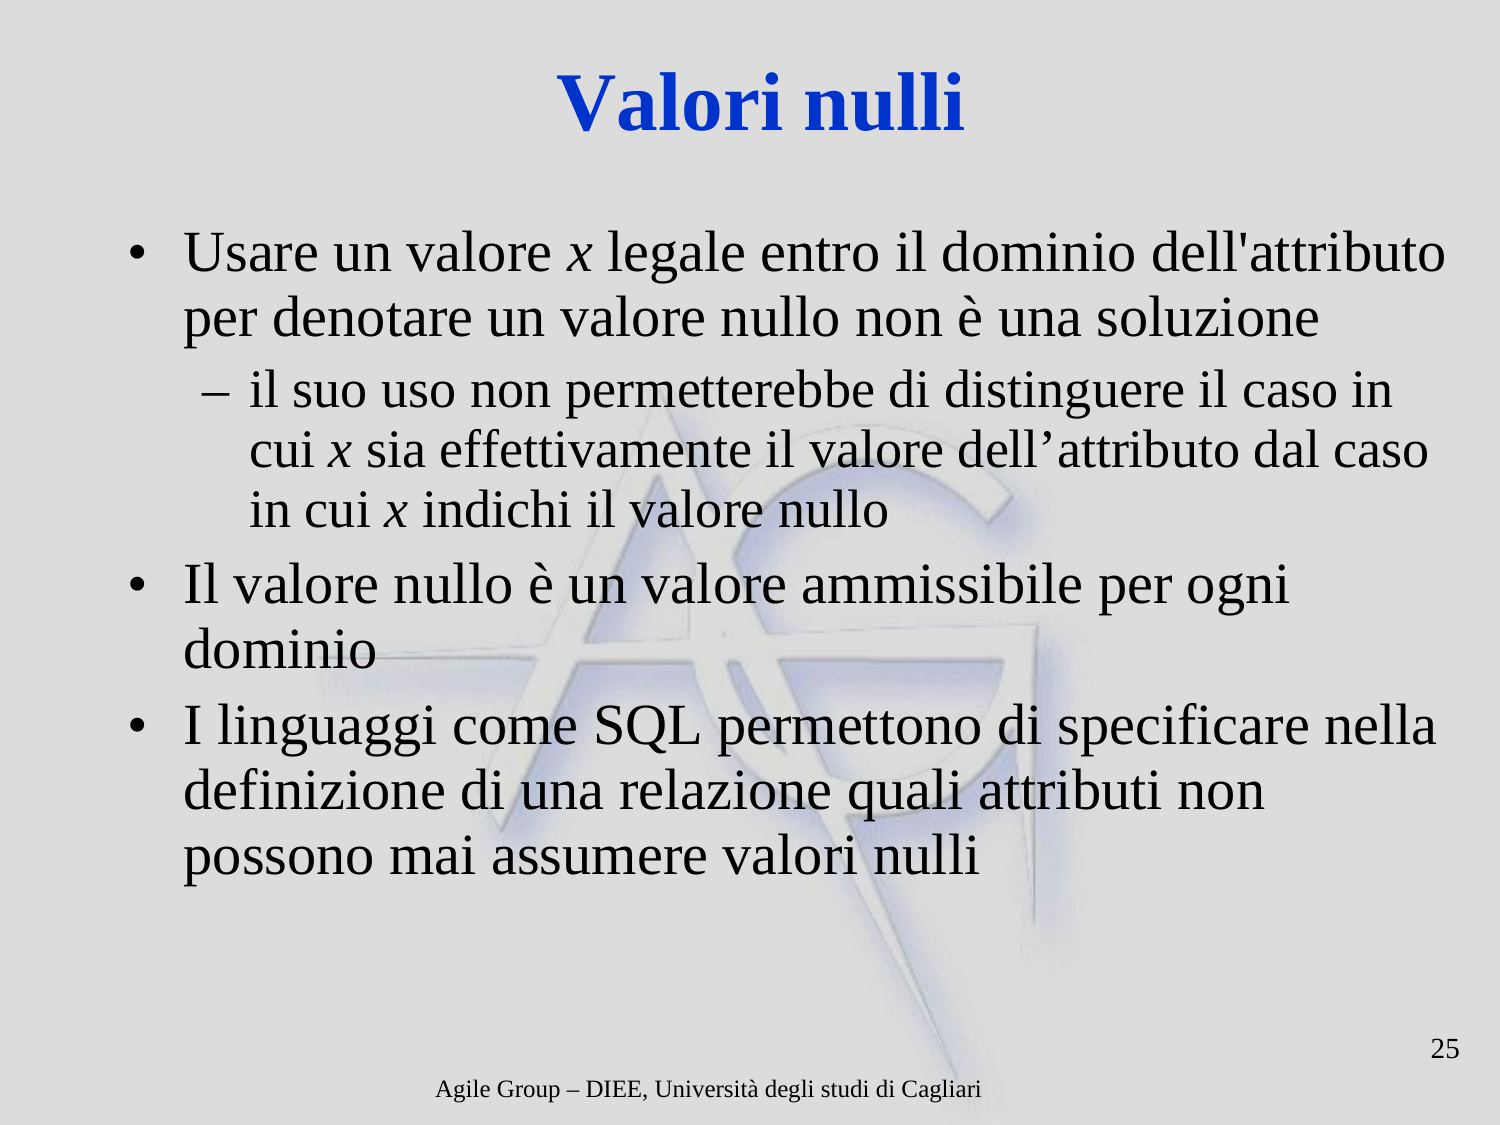

# Valori nulli
Usare un valore x legale entro il dominio dell'attributo per denotare un valore nullo non è una soluzione
il suo uso non permetterebbe di distinguere il caso in cui x sia effettivamente il valore dell’attributo dal caso in cui x indichi il valore nullo
Il valore nullo è un valore ammissibile per ogni dominio
I linguaggi come SQL permettono di specificare nella definizione di una relazione quali attributi non possono mai assumere valori nulli
25